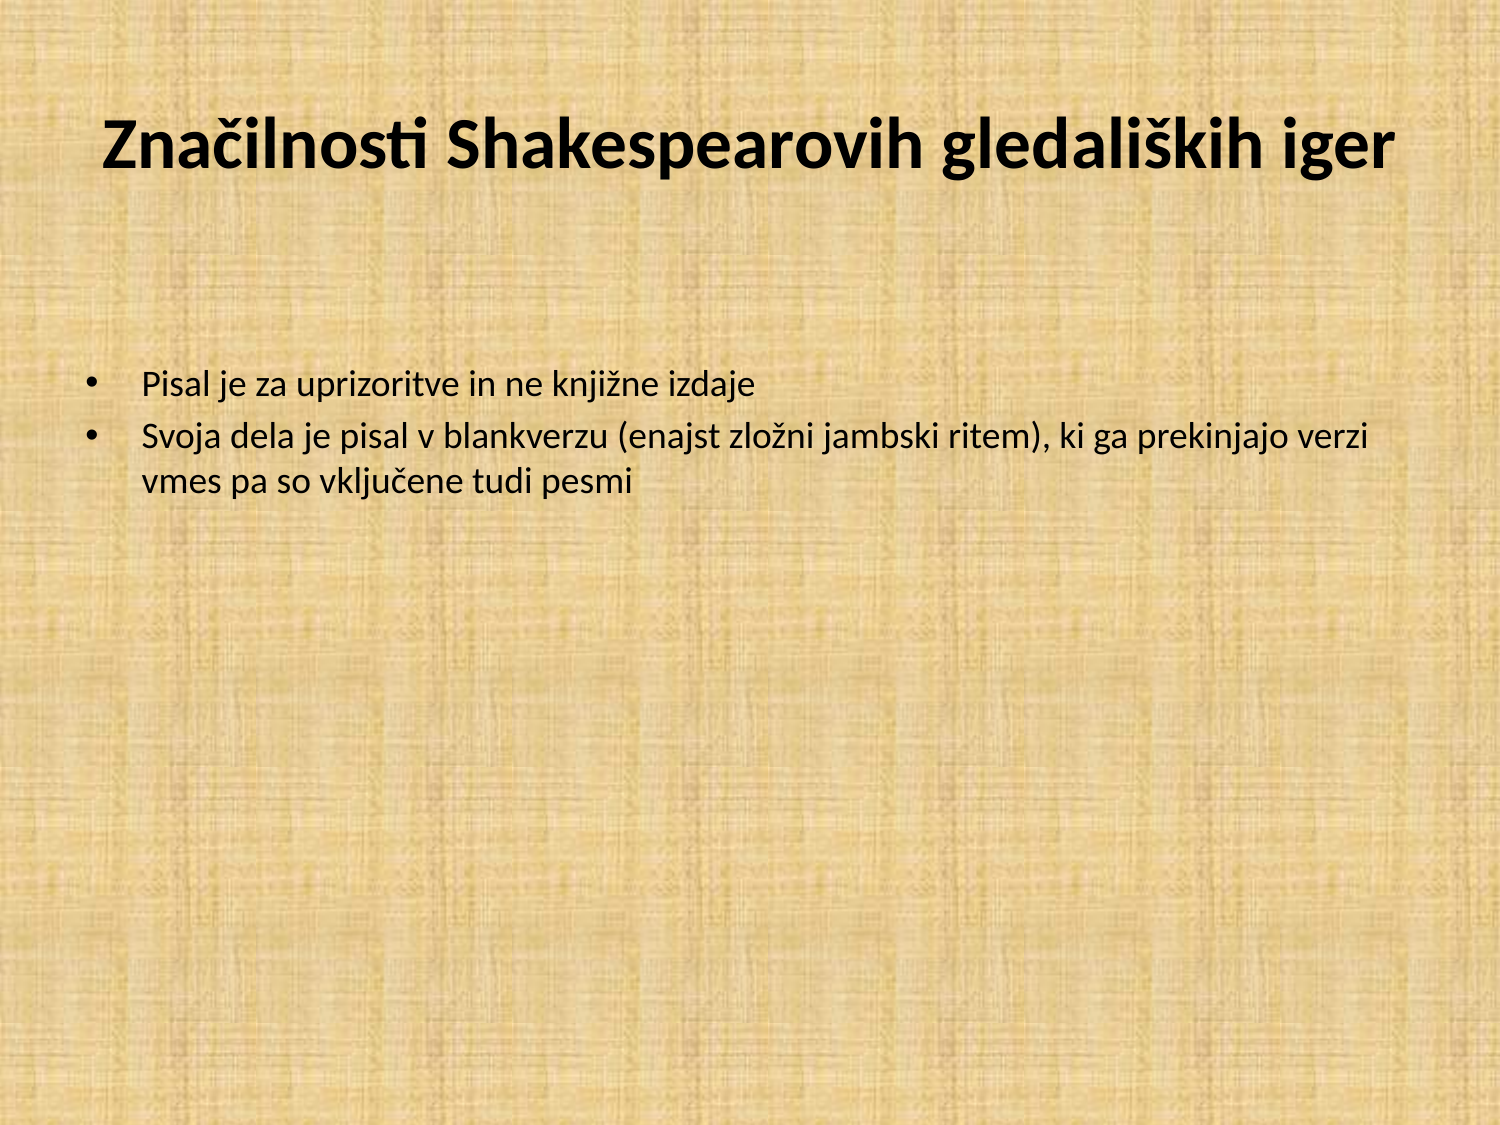

# Značilnosti Shakespearovih gledaliških iger
Pisal je za uprizoritve in ne knjižne izdaje
Svoja dela je pisal v blankverzu (enajst zložni jambski ritem), ki ga prekinjajo verzi vmes pa so vključene tudi pesmi